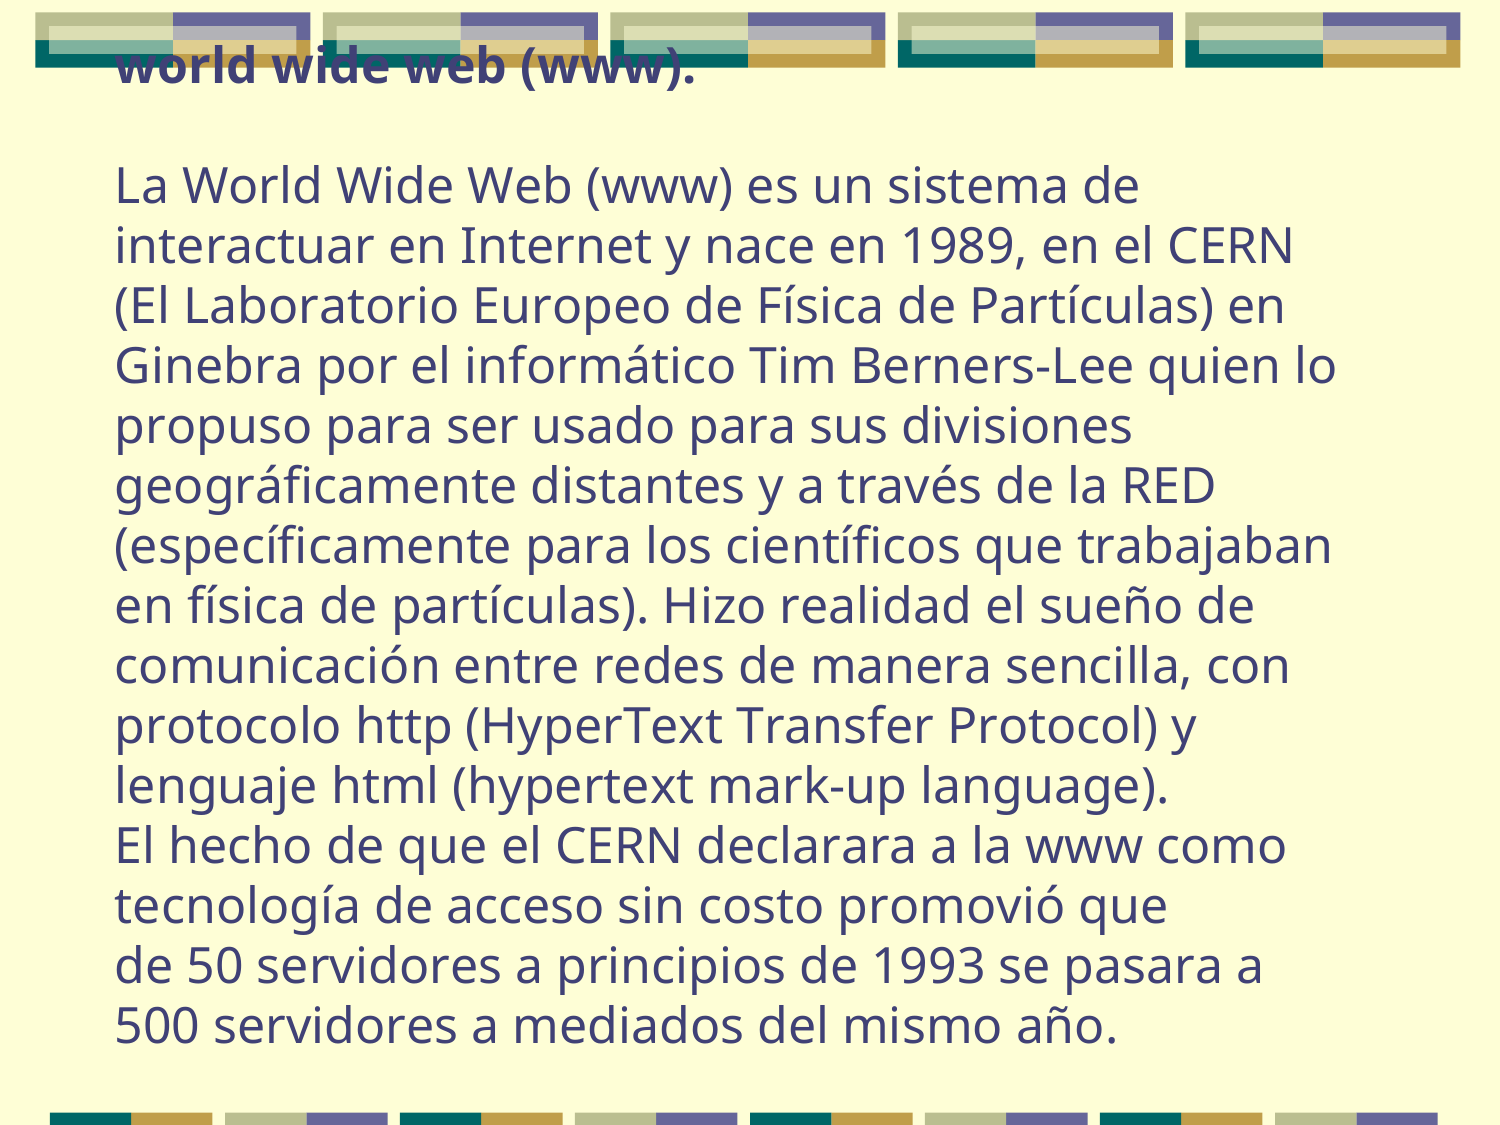

# world wide web (www). La World Wide Web (www) es un sistema de interactuar en Internet y nace en 1989, en el CERN (El Laboratorio Europeo de Física de Partículas) en Ginebra por el informático Tim Berners-Lee quien lo propuso para ser usado para sus divisiones geográficamente distantes y a través de la RED (específicamente para los científicos que trabajaban en física de partículas). Hizo realidad el sueño de comunicación entre redes de manera sencilla, con protocolo http (HyperText Transfer Protocol) y lenguaje html (hypertext mark-up language). El hecho de que el CERN declarara a la www como tecnología de acceso sin costo promovió que de 50 servidores a principios de 1993 se pasara a 500 servidores a mediados del mismo año.